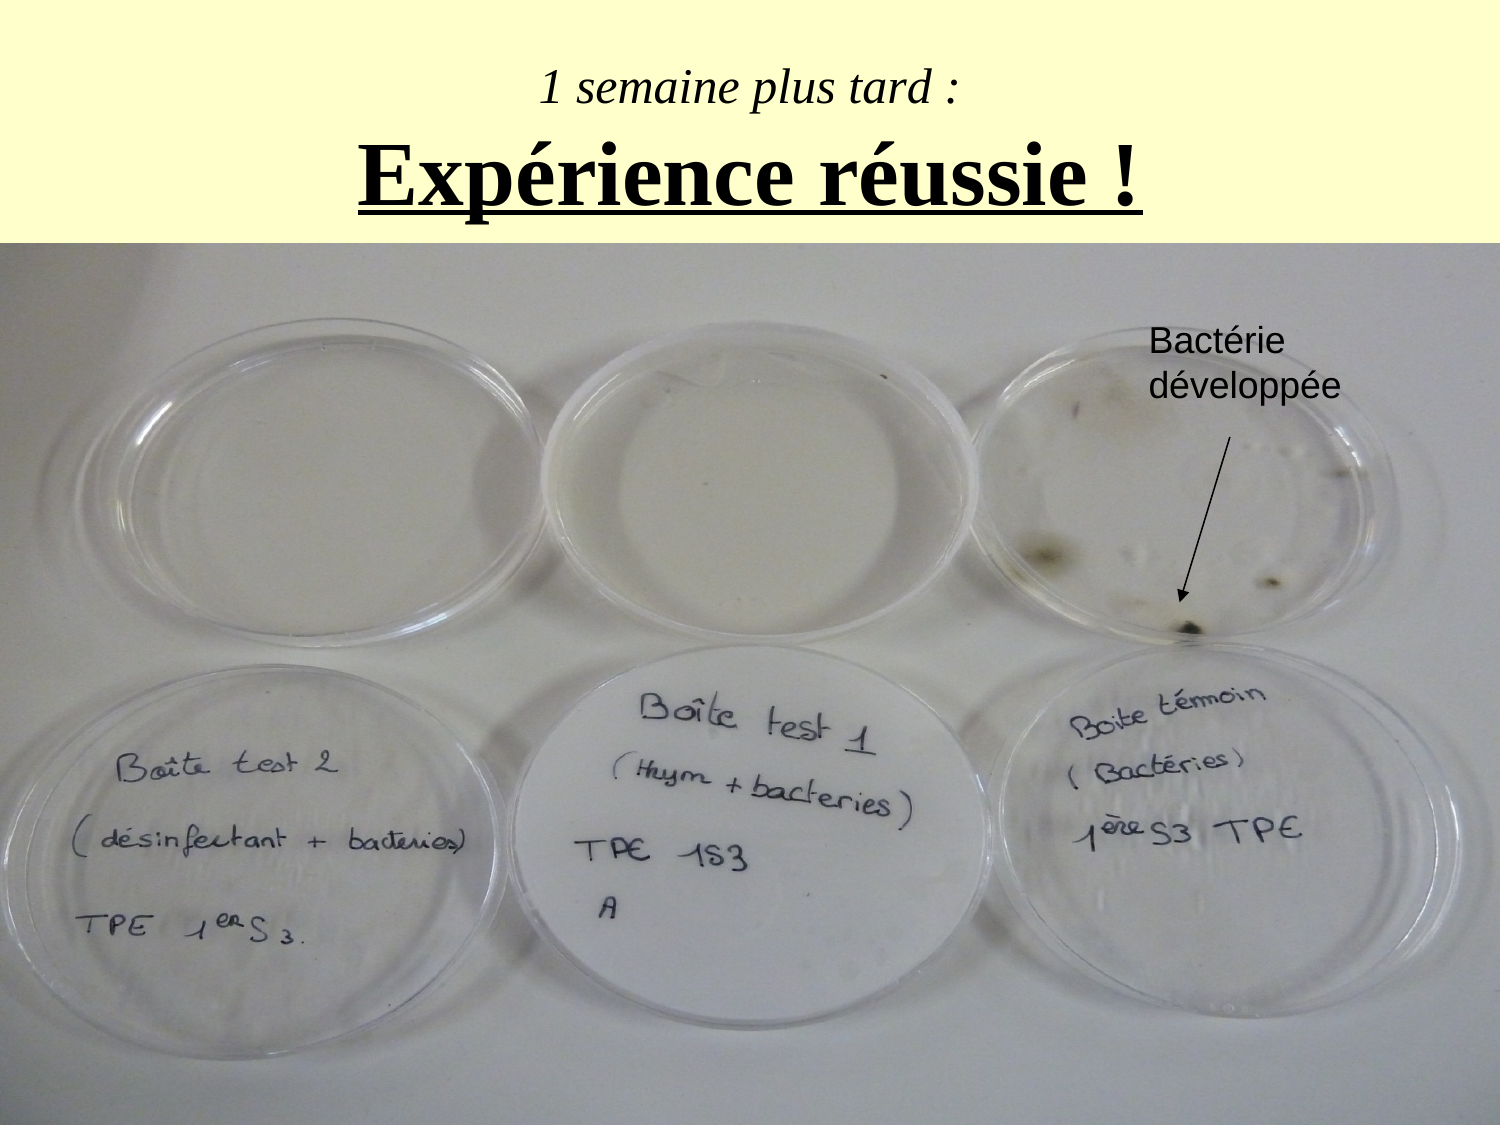

1 semaine plus tard :
Expérience réussie !
Bactérie développée